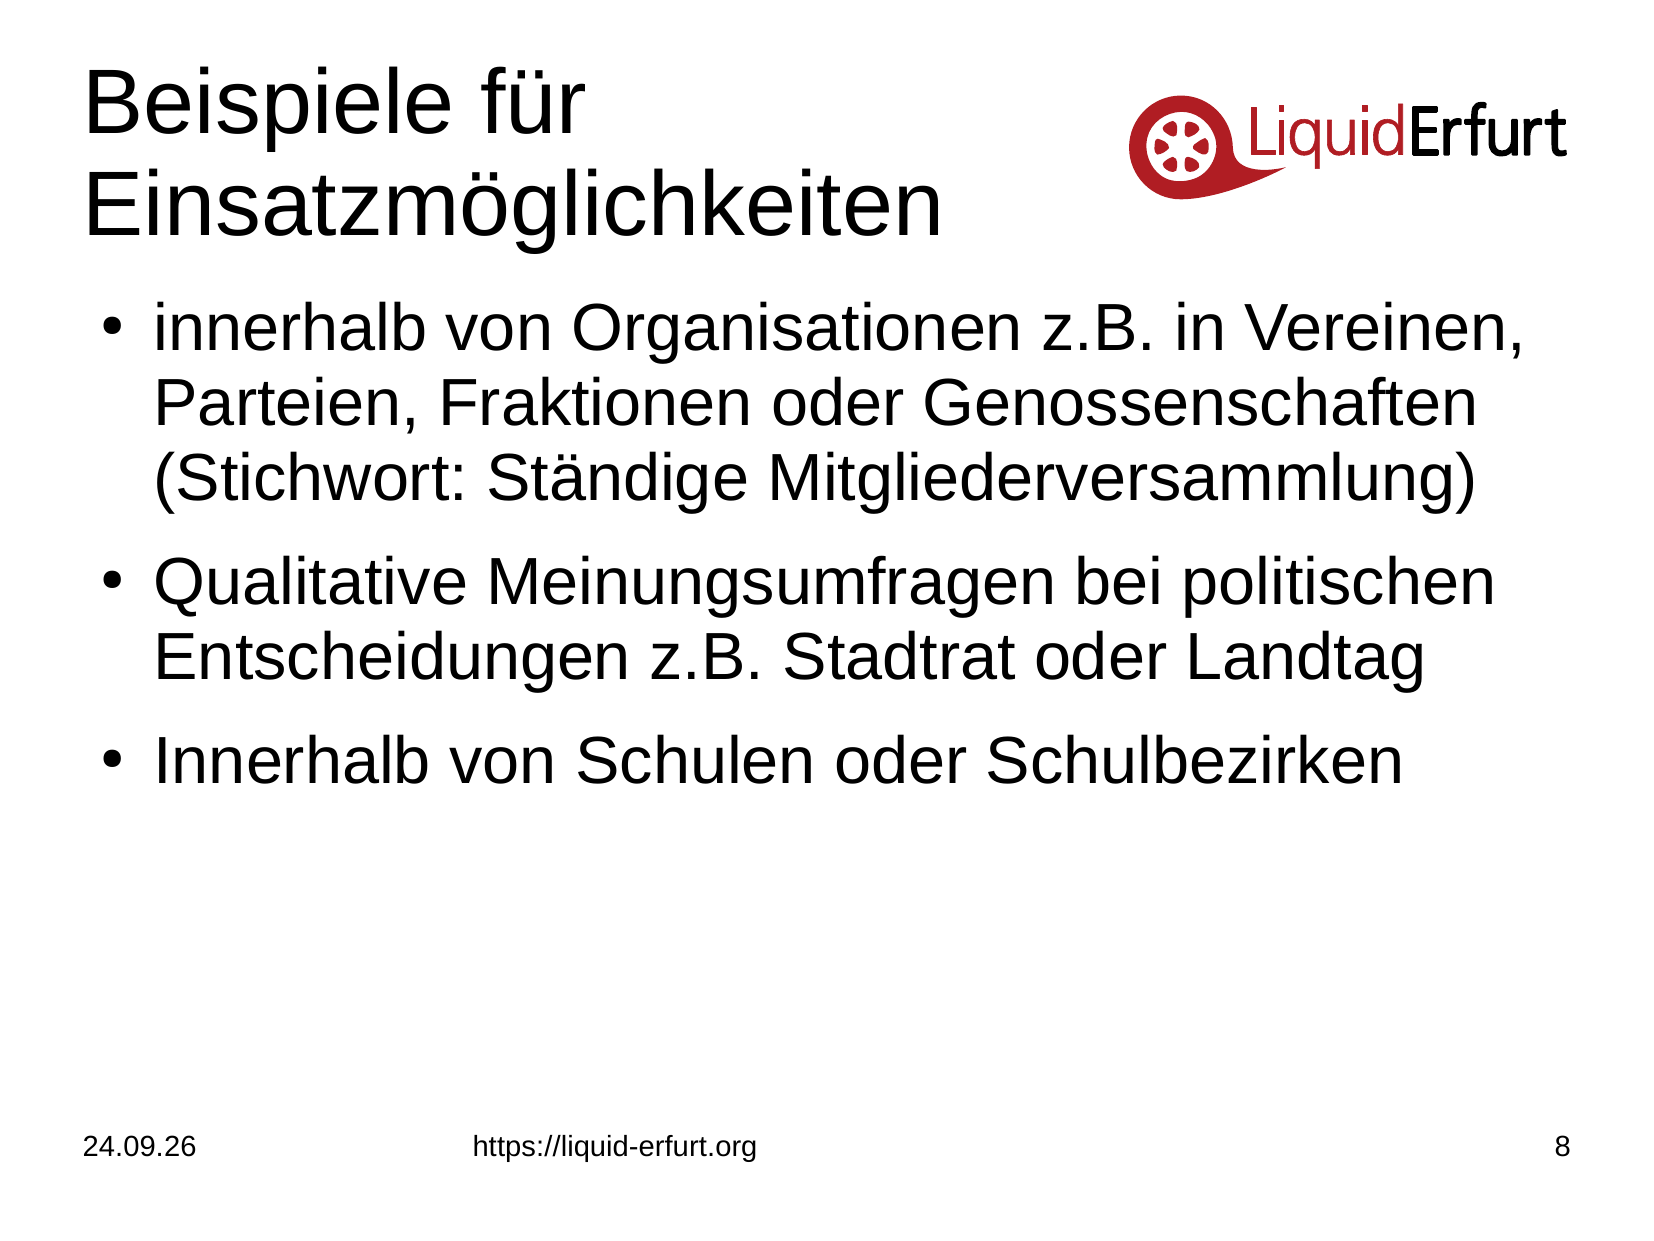

# Beispiele für Einsatzmöglichkeiten
innerhalb von Organisationen z.B. in Vereinen, Parteien, Fraktionen oder Genossenschaften (Stichwort: Ständige Mitgliederversammlung)
Qualitative Meinungsumfragen bei politischen Entscheidungen z.B. Stadtrat oder Landtag
Innerhalb von Schulen oder Schulbezirken
https://liquid-erfurt.org
8